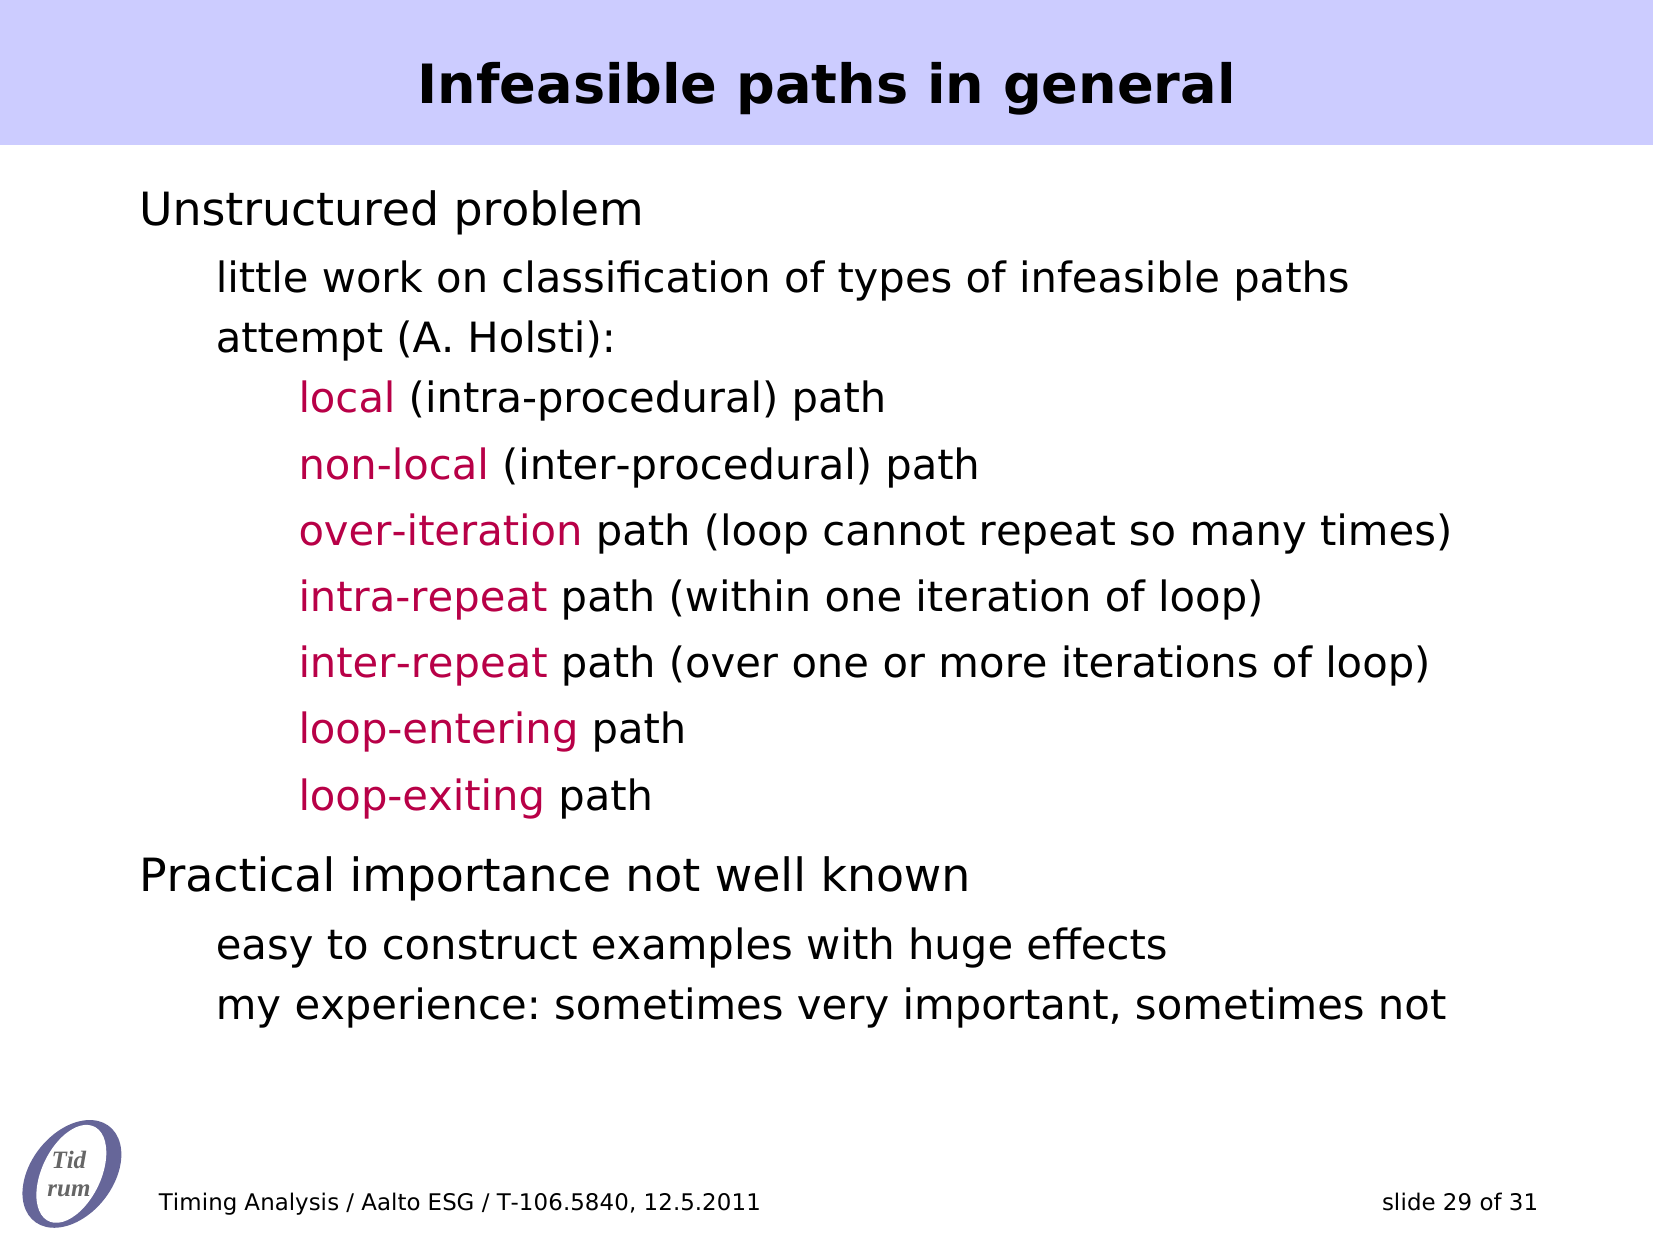

# Infeasible paths in general
Unstructured problem
little work on classification of types of infeasible paths
attempt (A. Holsti):
local (intra-procedural) path
non-local (inter-procedural) path
over-iteration path (loop cannot repeat so many times)
intra-repeat path (within one iteration of loop)
inter-repeat path (over one or more iterations of loop)
loop-entering path
loop-exiting path
Practical importance not well known
easy to construct examples with huge effects
my experience: sometimes very important, sometimes not